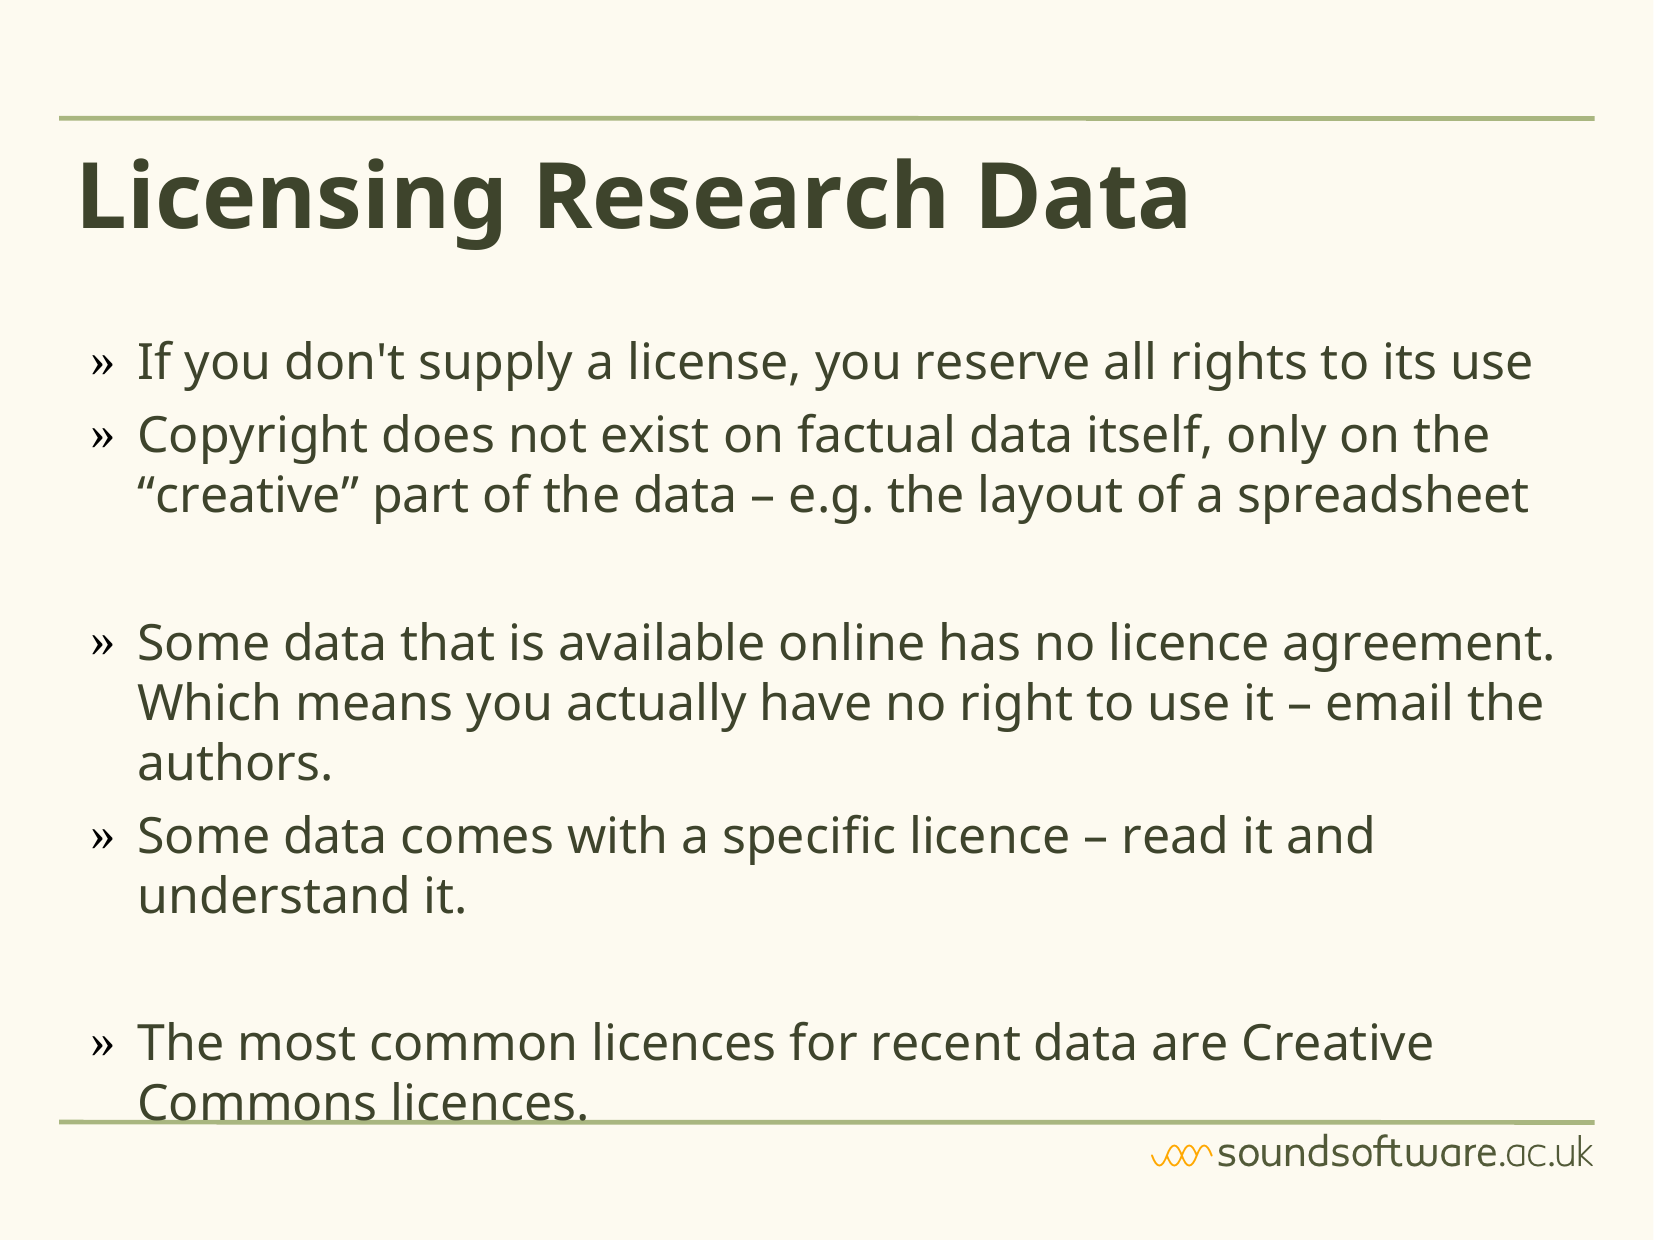

# Licensing Research Data
If you don't supply a license, you reserve all rights to its use
Copyright does not exist on factual data itself, only on the “creative” part of the data – e.g. the layout of a spreadsheet
Some data that is available online has no licence agreement. Which means you actually have no right to use it – email the authors.
Some data comes with a specific licence – read it and understand it.
The most common licences for recent data are Creative Commons licences.